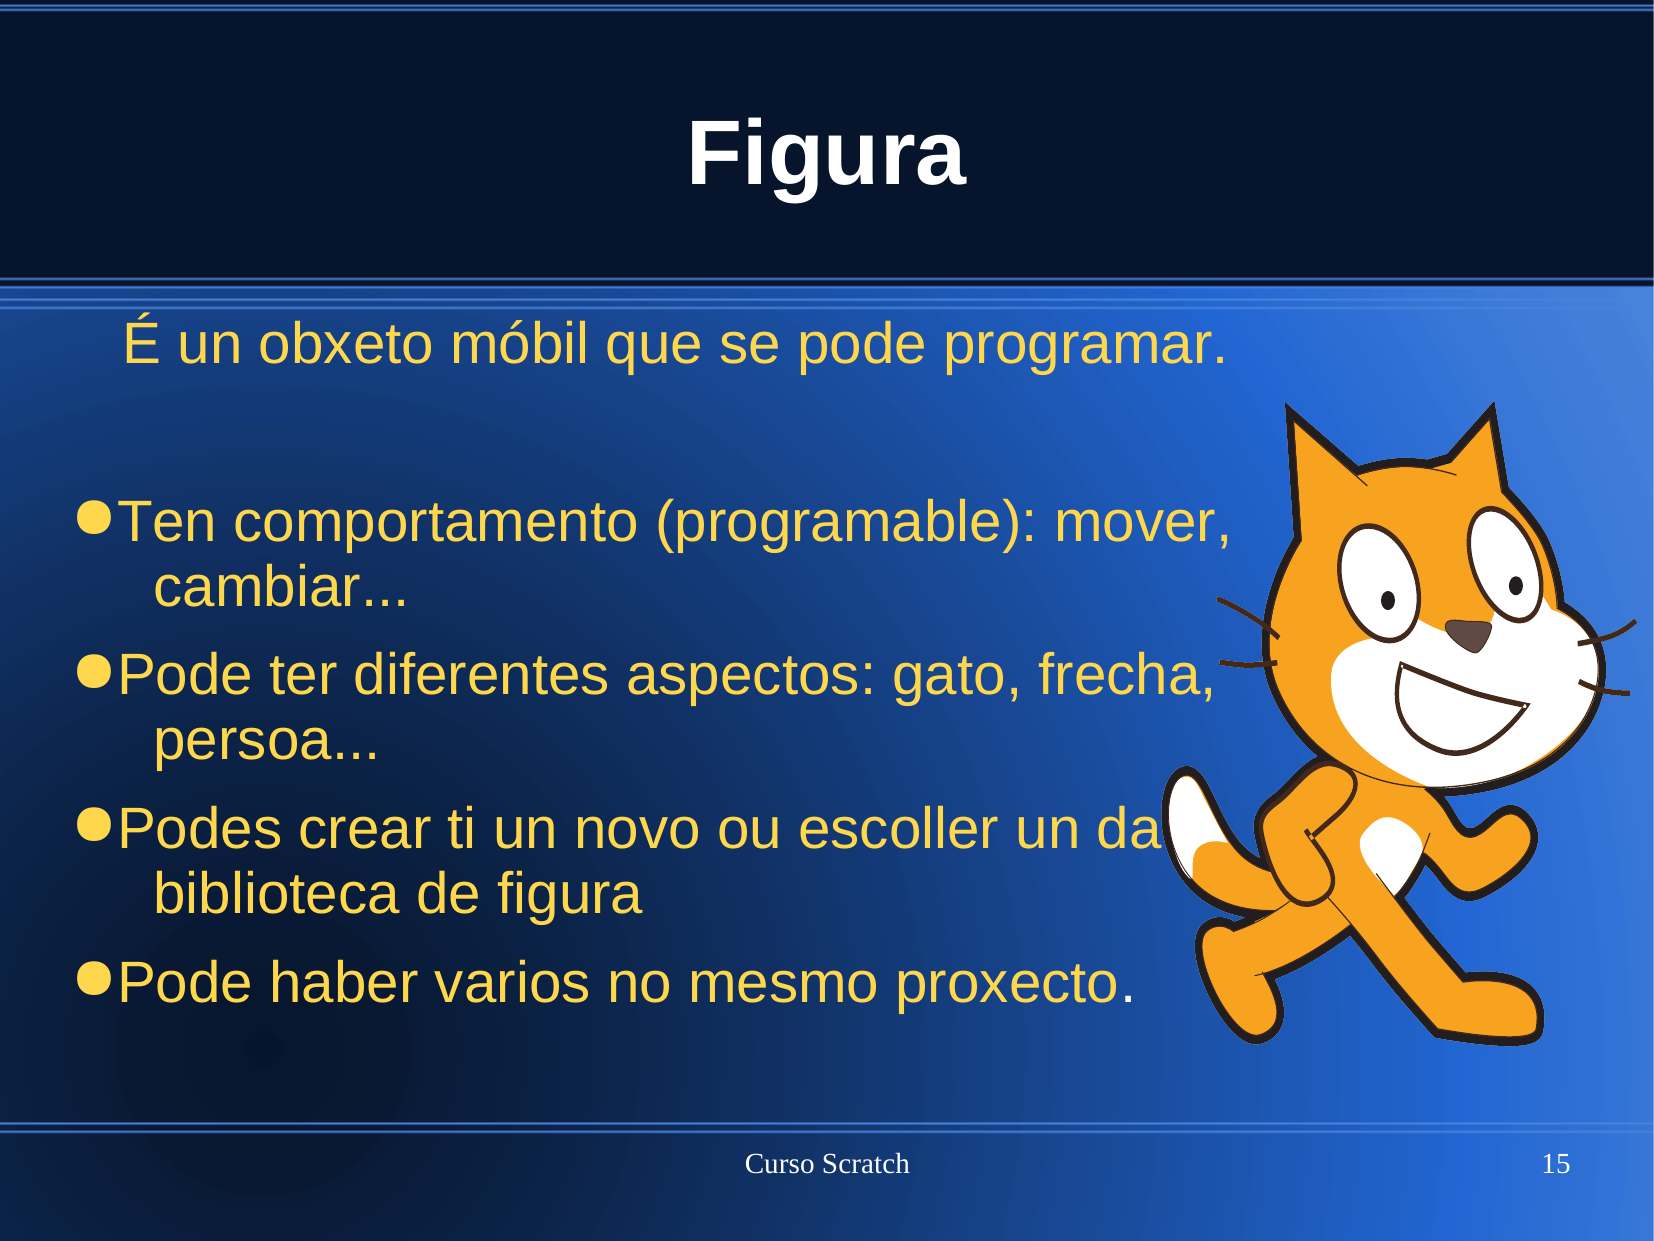

# Figura
É un obxeto móbil que se pode programar.
Ten comportamento (programable): mover, cambiar...
Pode ter diferentes aspectos: gato, frecha, persoa...
Podes crear ti un novo ou escoller un da biblioteca de figura
Pode haber varios no mesmo proxecto.
Curso Scratch
15